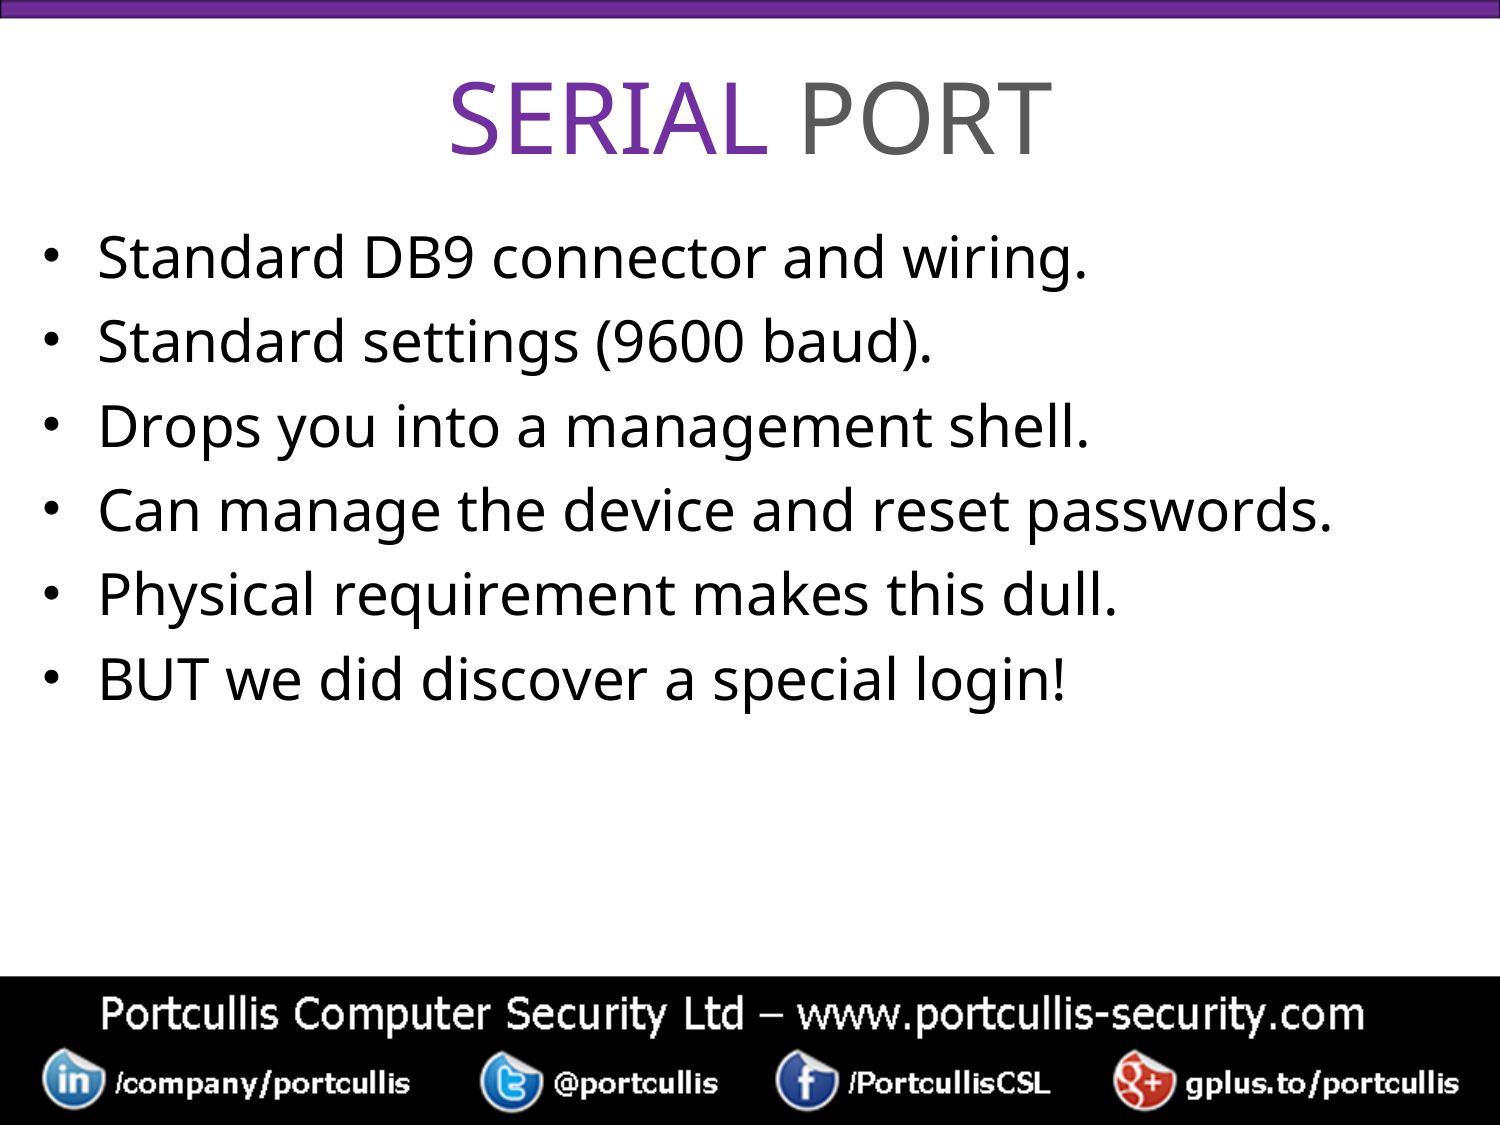

# SERIAL PORT
Standard DB9 connector and wiring.
Standard settings (9600 baud).
Drops you into a management shell.
Can manage the device and reset passwords.
Physical requirement makes this dull.
BUT we did discover a special login!